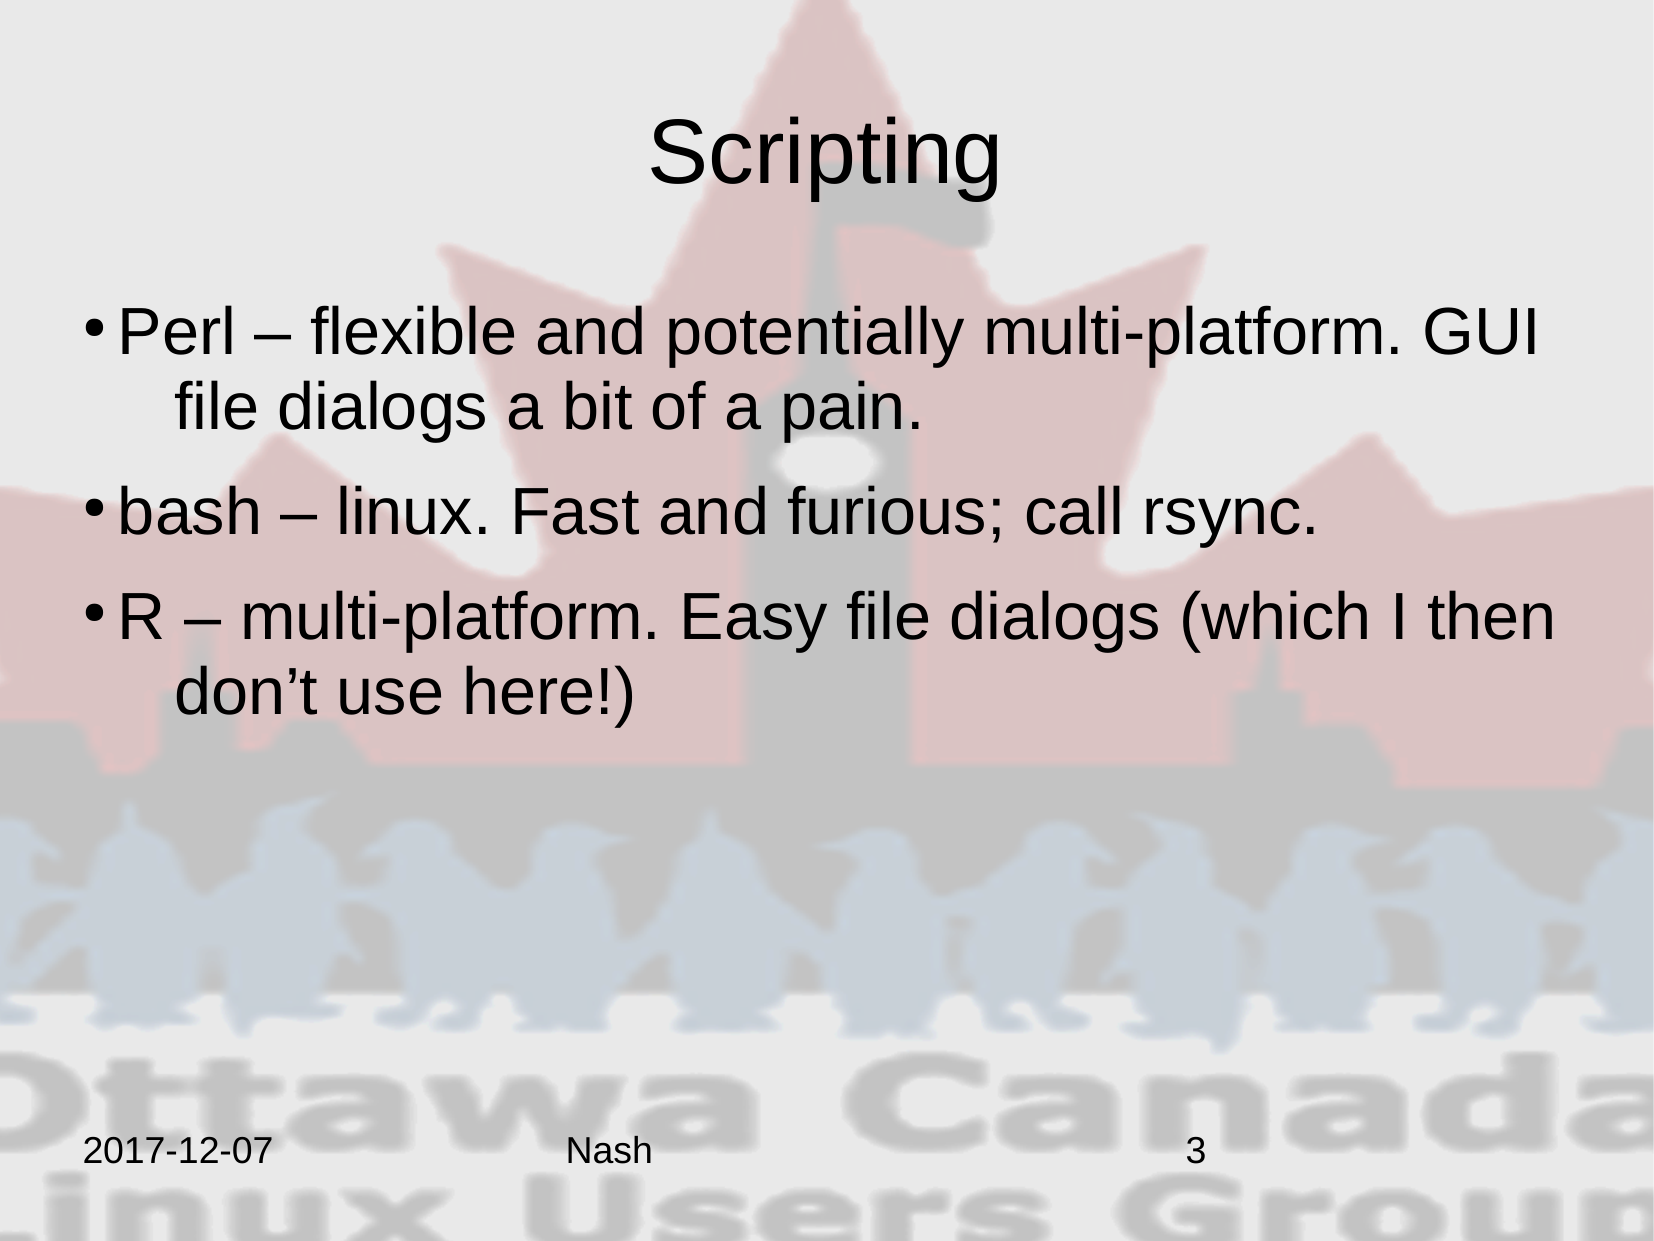

# Scripting
Perl – flexible and potentially multi-platform. GUI file dialogs a bit of a pain.
bash – linux. Fast and furious; call rsync.
R – multi-platform. Easy file dialogs (which I then don’t use here!)
3